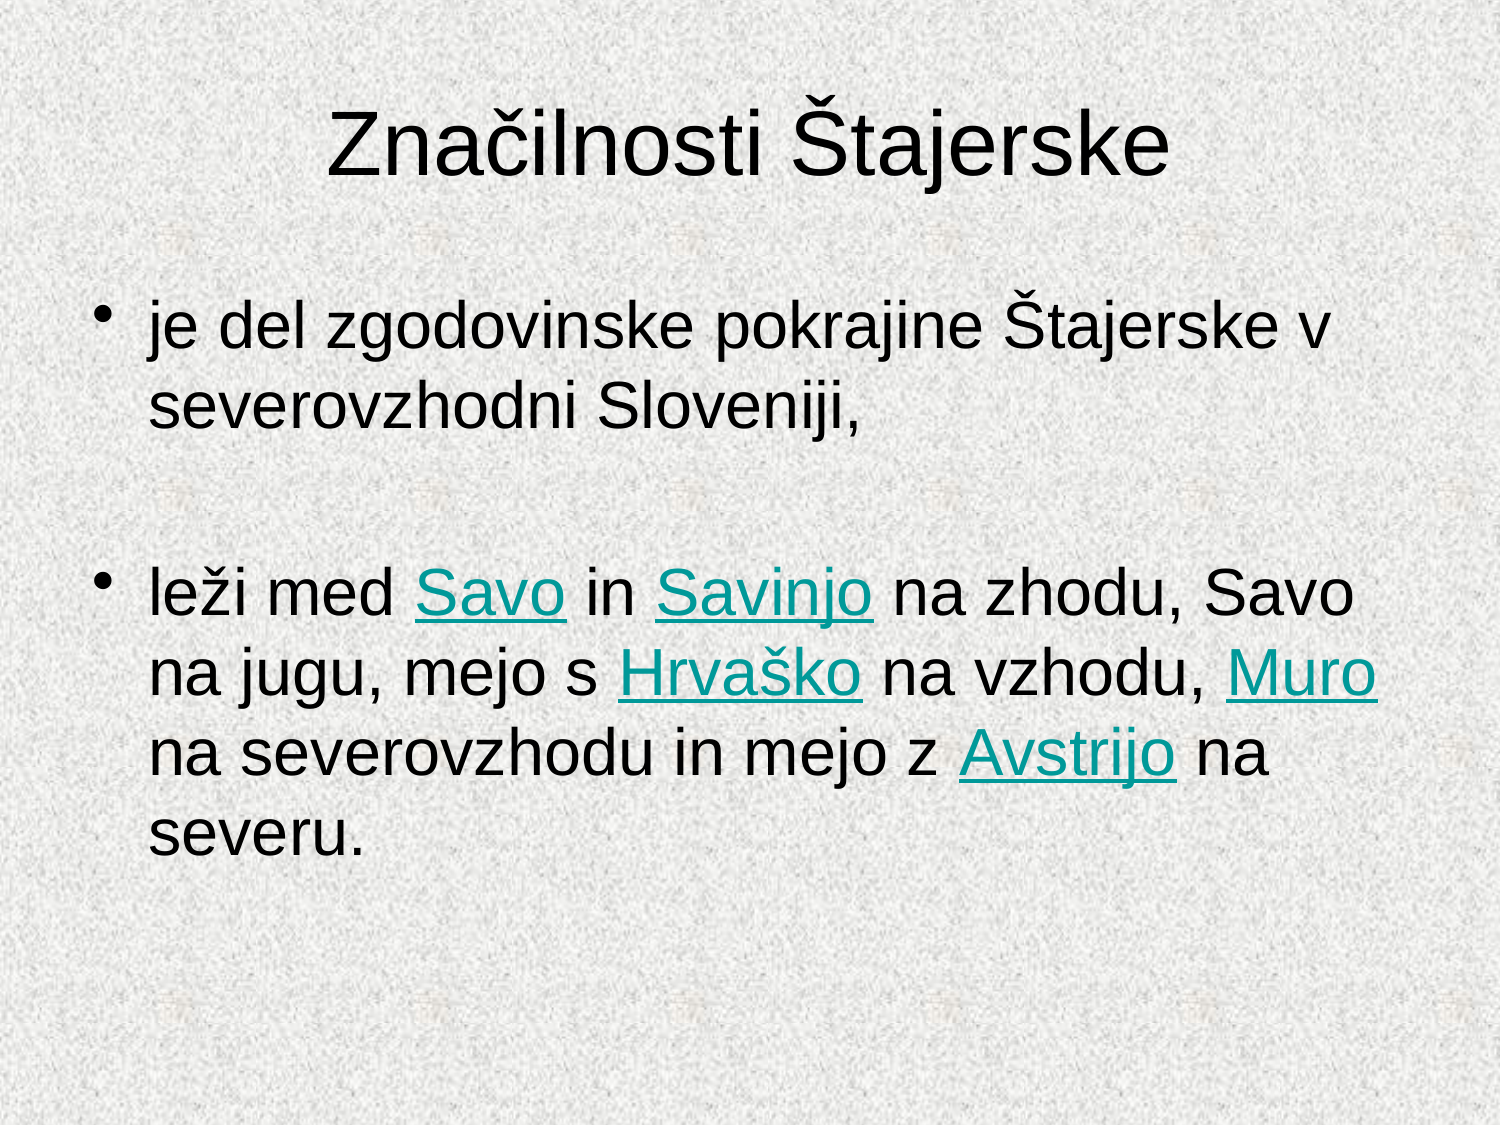

# Značilnosti Štajerske
je del zgodovinske pokrajine Štajerske v severovzhodni Sloveniji,
leži med Savo in Savinjo na zhodu, Savo na jugu, mejo s Hrvaško na vzhodu, Muro na severovzhodu in mejo z Avstrijo na severu.